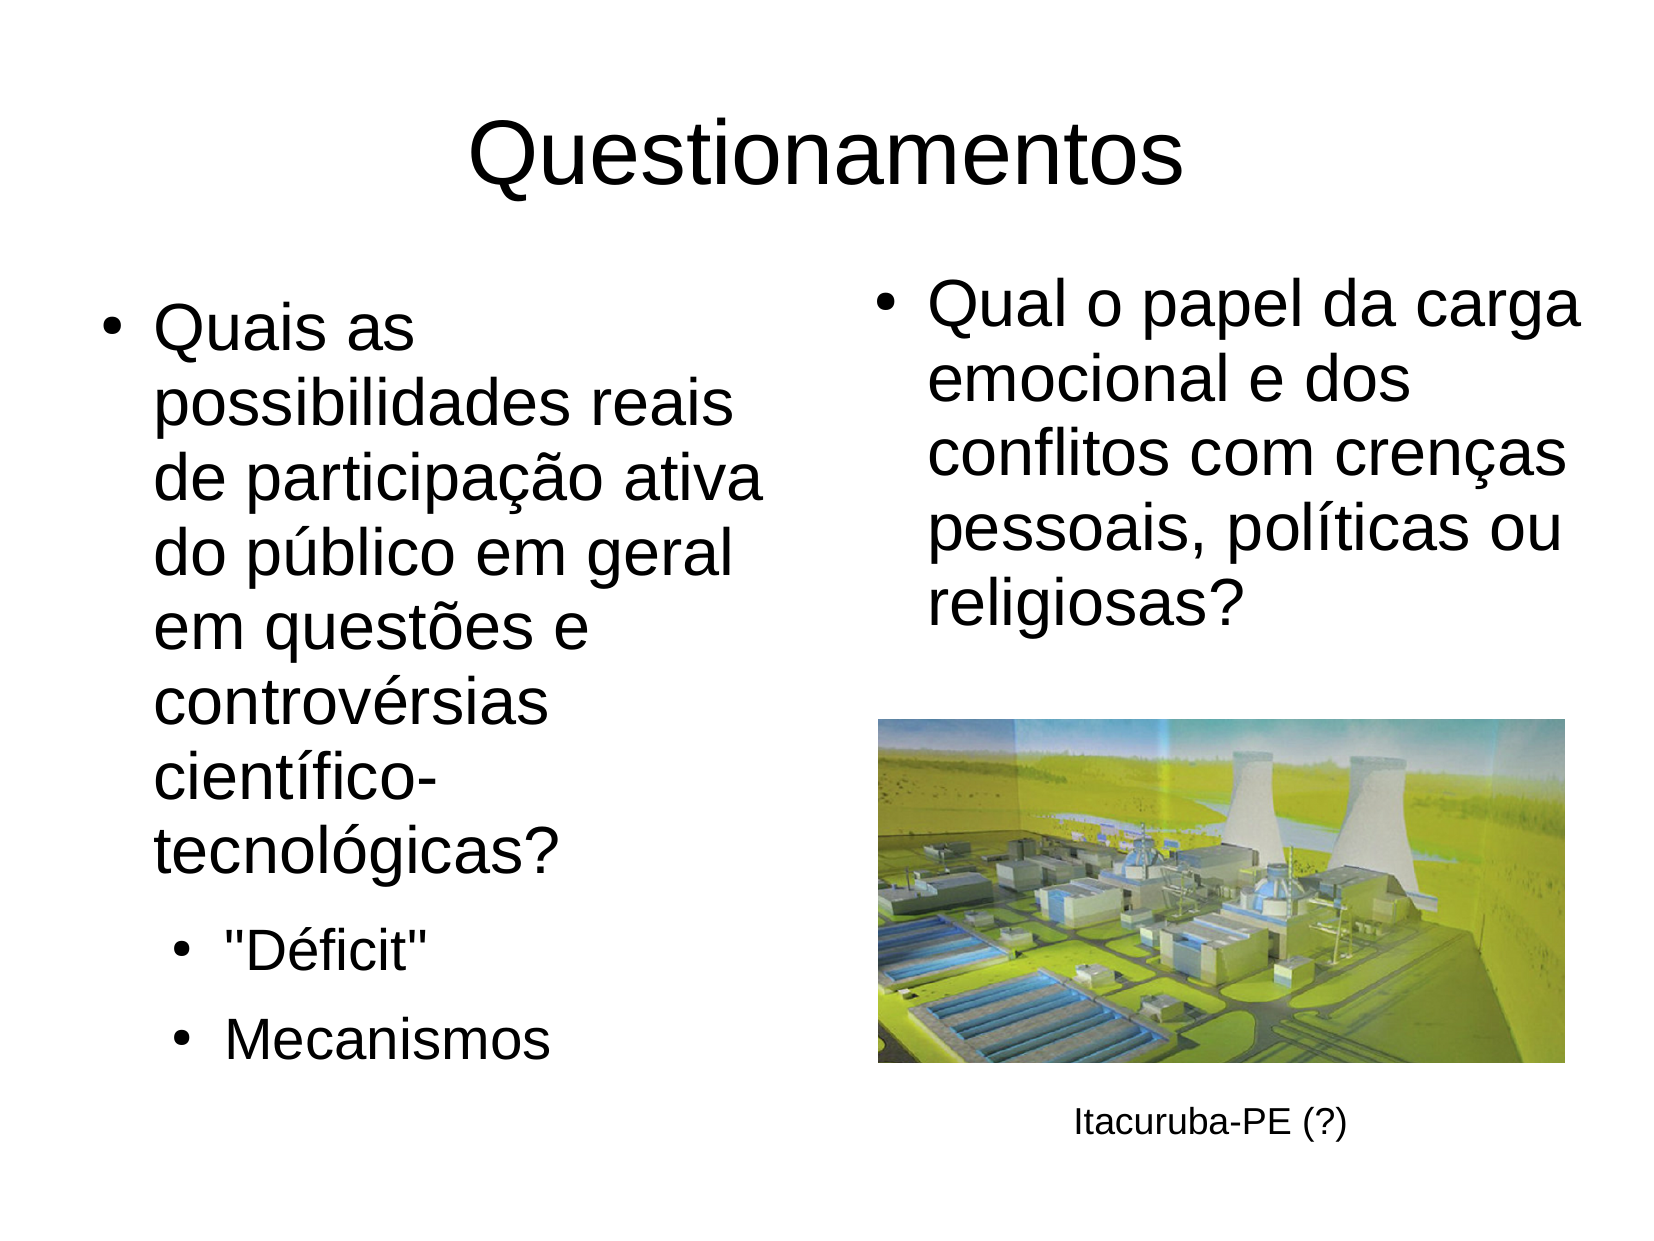

# Questionamentos
Qual o papel da carga emocional e dos conflitos com crenças pessoais, políticas ou religiosas?
Quais as possibilidades reais de participação ativa do público em geral em questões e controvérsias científico-tecnológicas?
"Déficit"
Mecanismos
Itacuruba-PE (?)